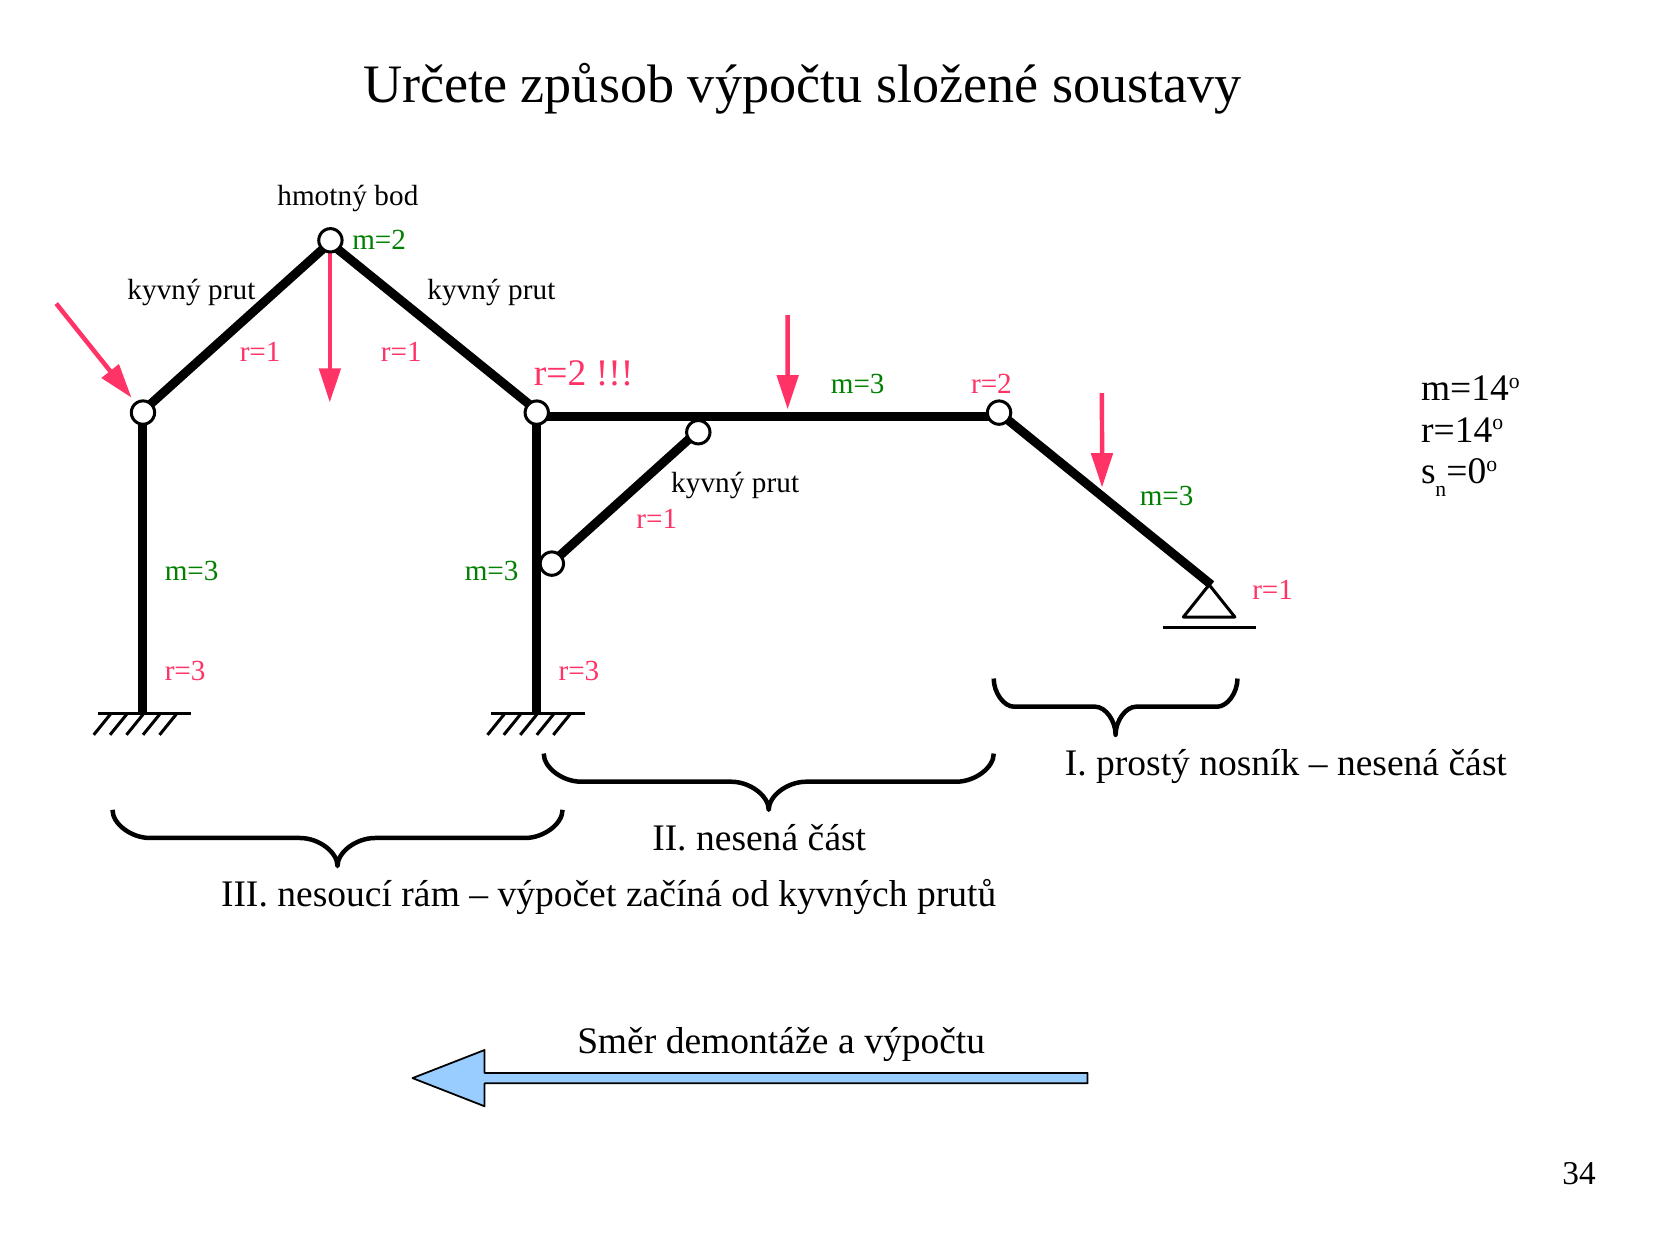

# Určete způsob výpočtu složené soustavy
hmotný bod
m=2
kyvný prut
kyvný prut
r=1
r=1
r=2 !!!
m=3
r=2
m=14o
r=14o
sn=0o
kyvný prut
m=3
r=1
m=3
m=3
r=1
r=3
r=3
I. prostý nosník – nesená část
II. nesená část
III. nesoucí rám – výpočet začíná od kyvných prutů
Směr demontáže a výpočtu
34